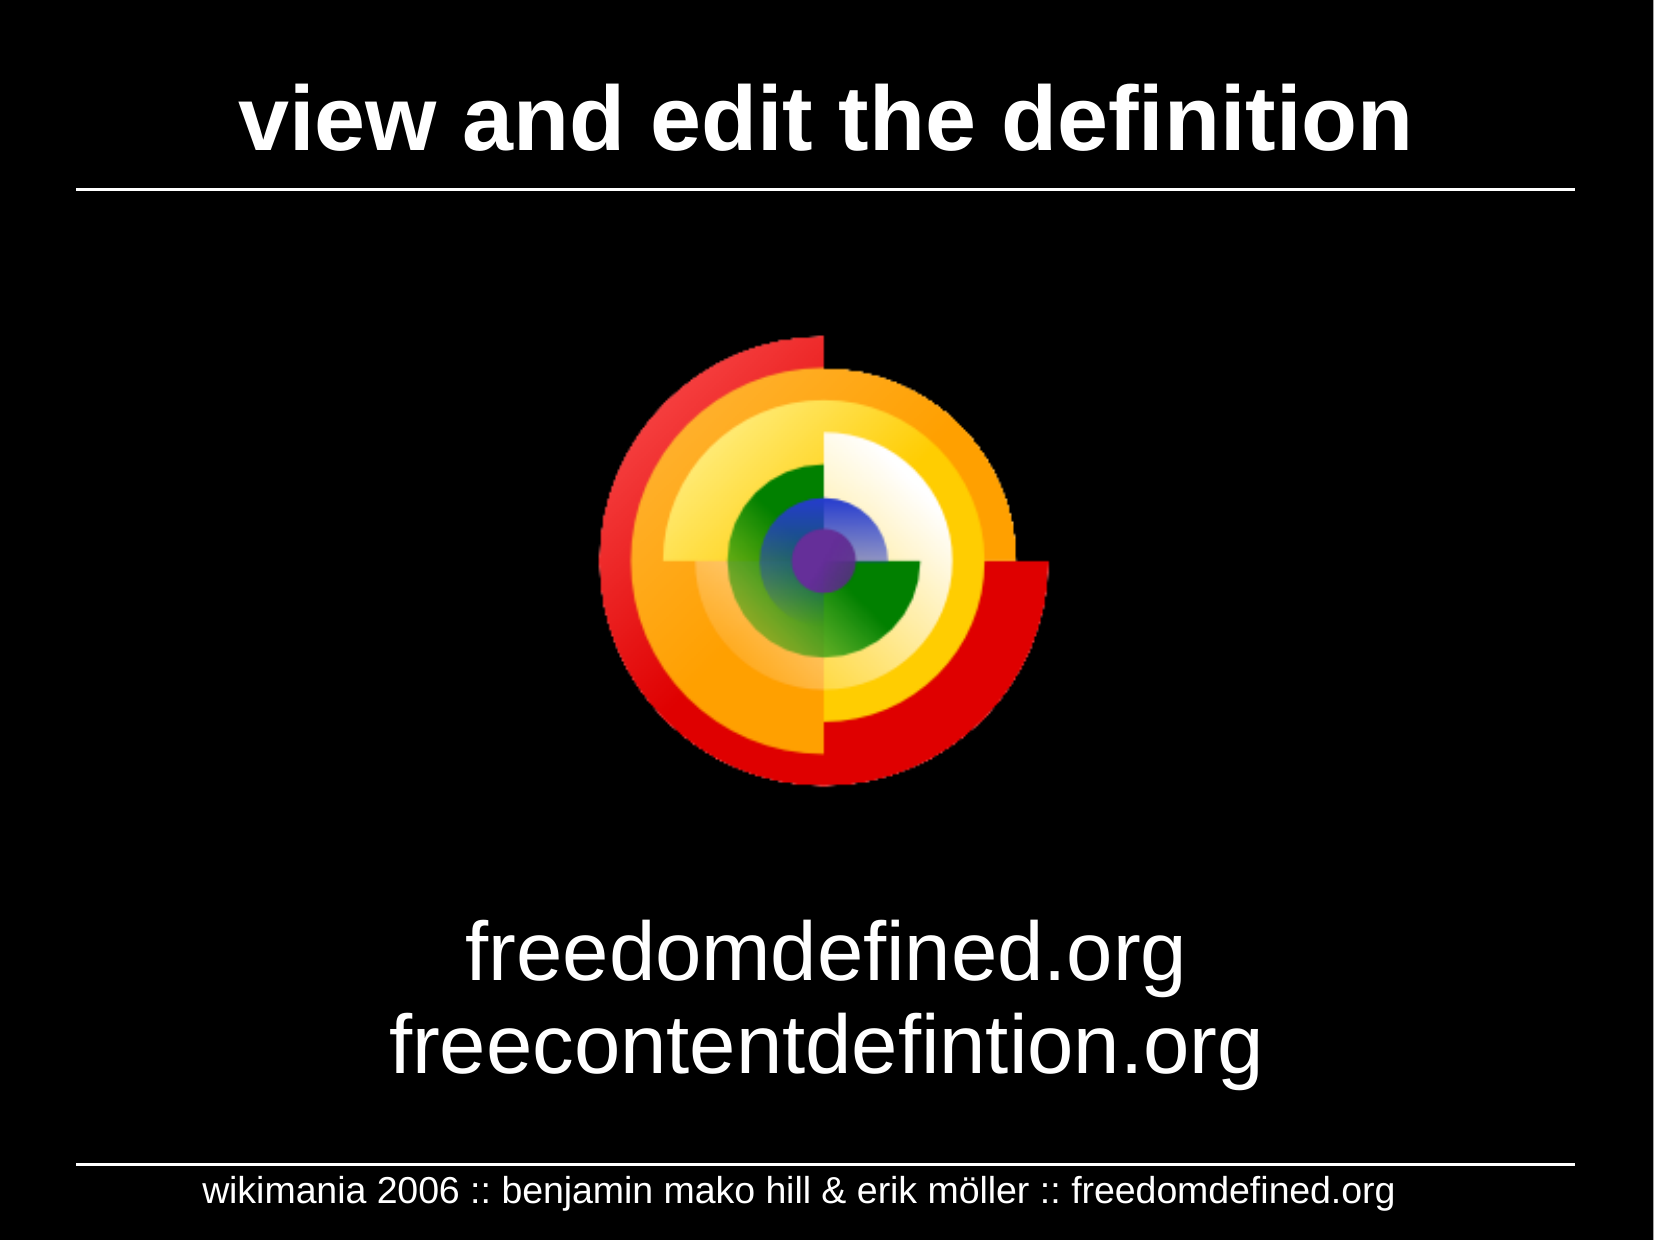

# view and edit the definition
freedomdefined.org
freecontentdefintion.org